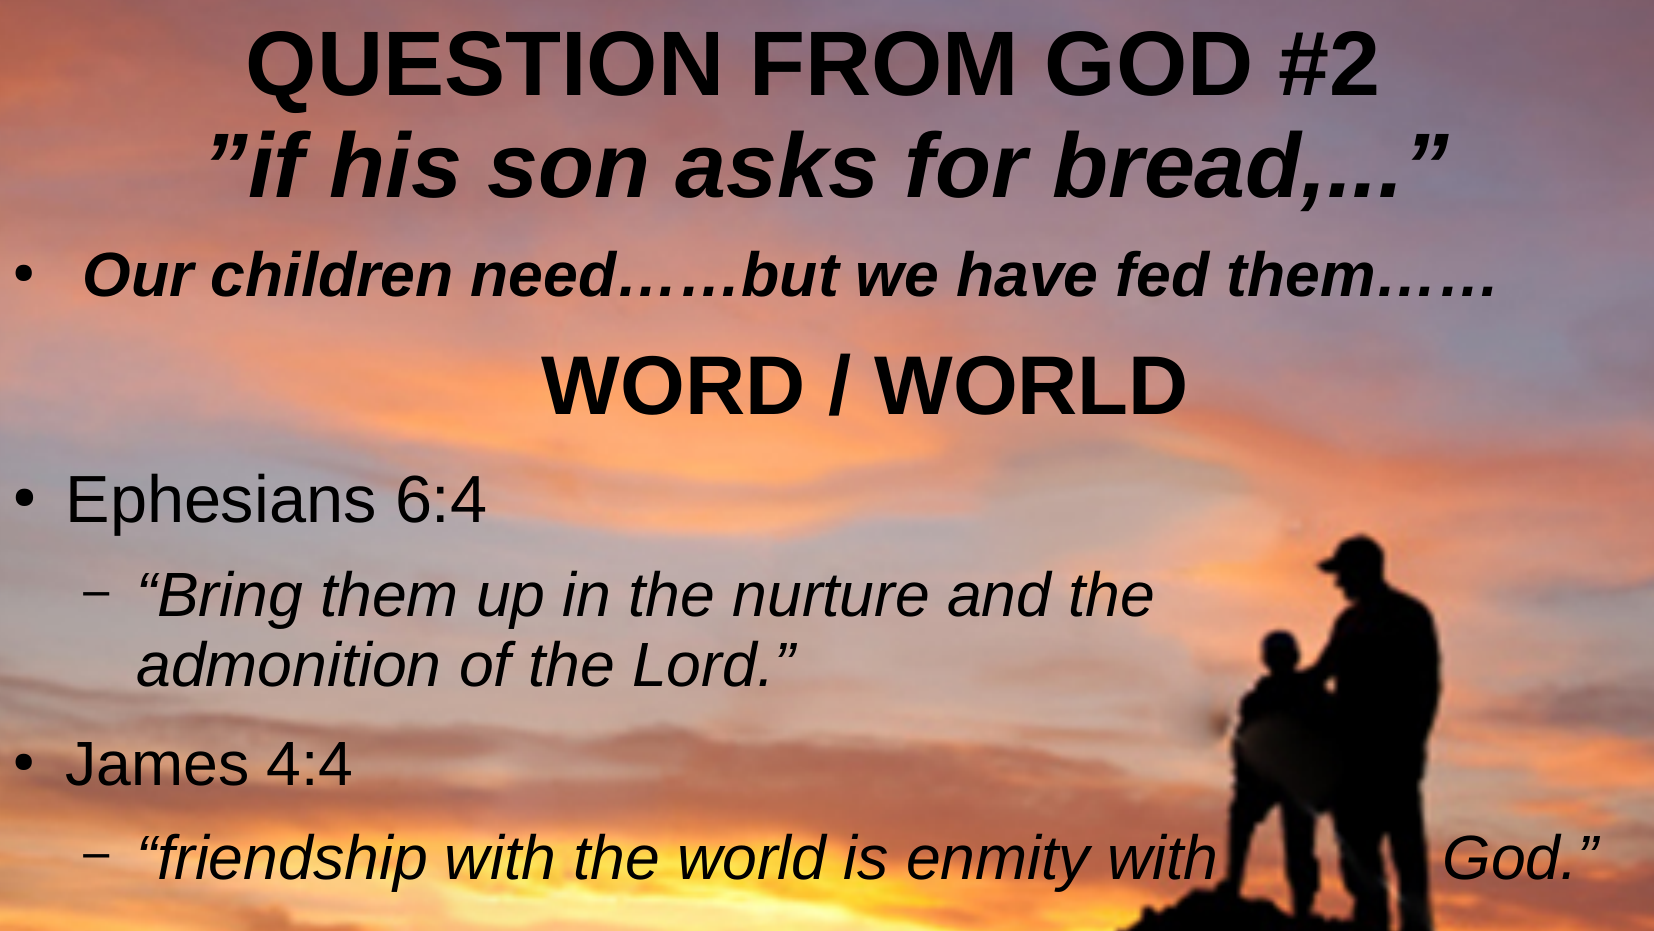

# QUESTION FROM GOD #2 ”if his son asks for bread,...”
 Our children need……but we have fed them……
WORD / WORLD
Ephesians 6:4
“Bring them up in the nurture and the admonition of the Lord.”
James 4:4
“friendship with the world is enmity with God.”